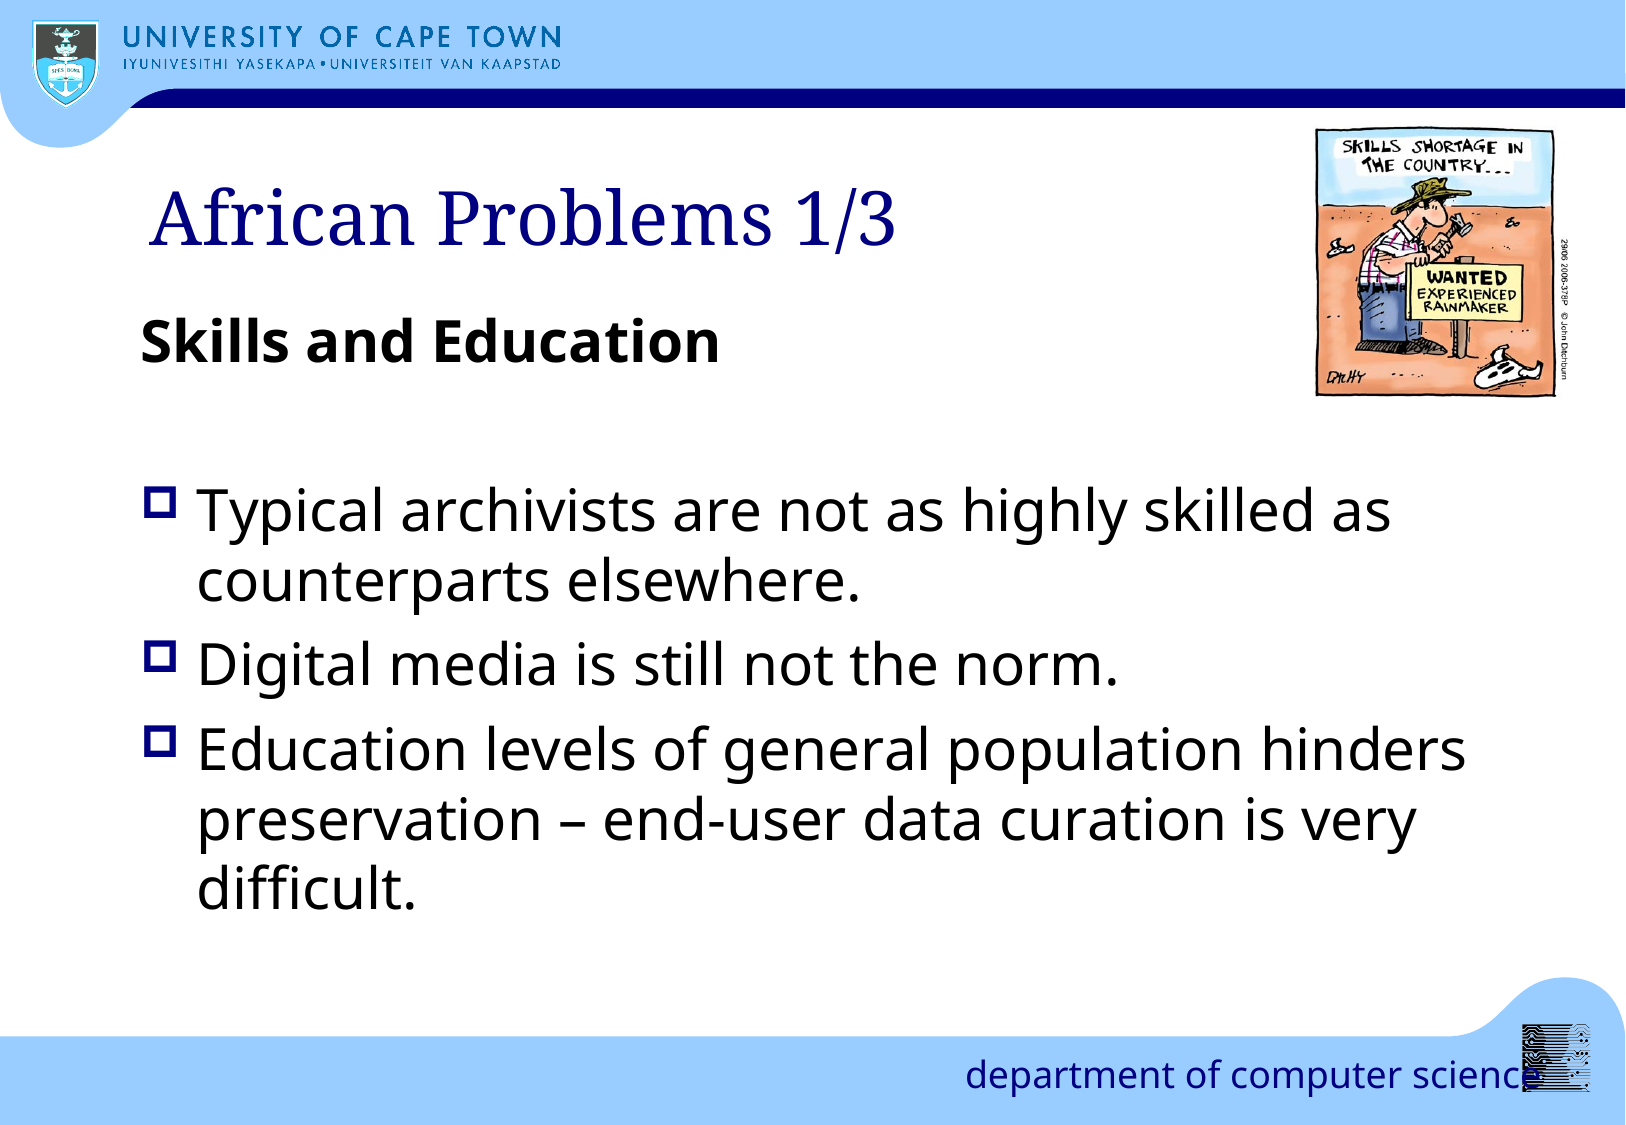

# African Problems 1/3
Skills and Education
Typical archivists are not as highly skilled as counterparts elsewhere.
Digital media is still not the norm.
Education levels of general population hinders preservation – end-user data curation is very difficult.